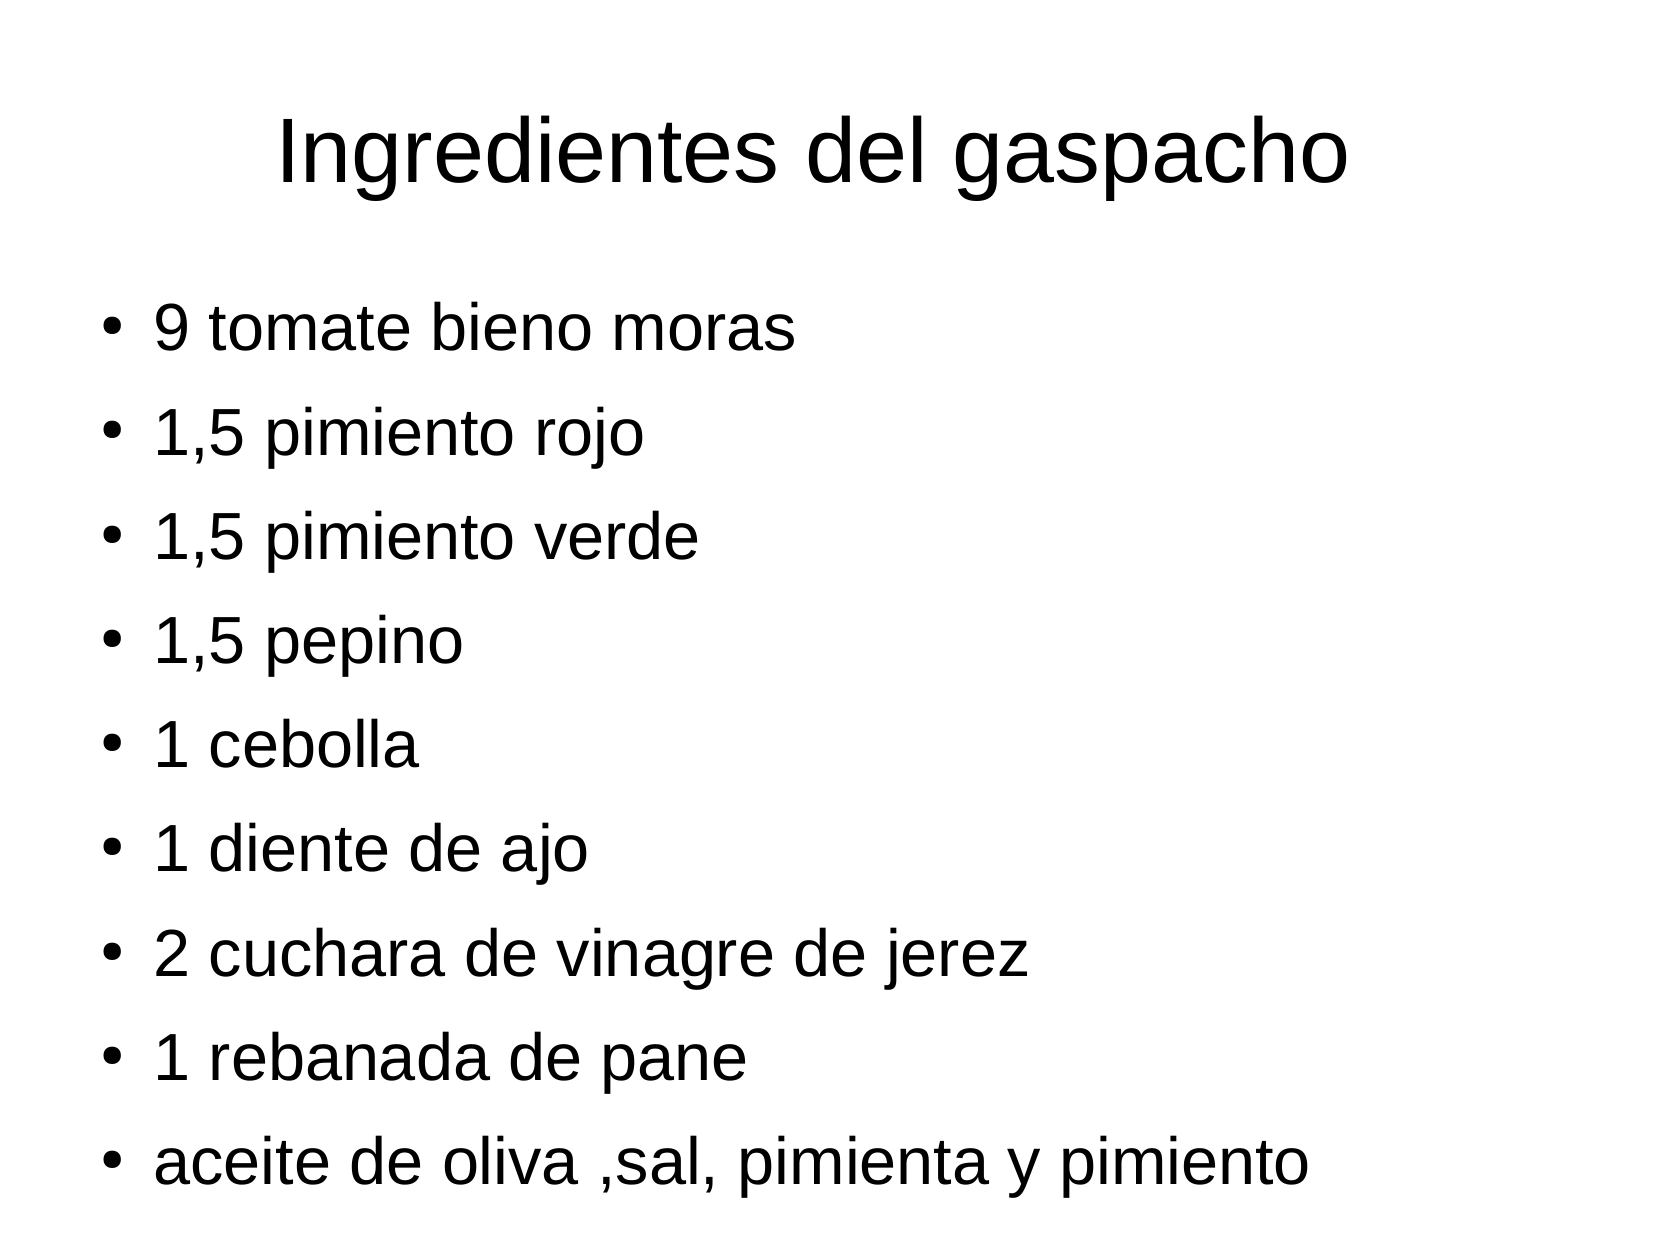

# Ingredientes del gaspacho
9 tomate bieno moras
1,5 pimiento rojo
1,5 pimiento verde
1,5 pepino
1 cebolla
1 diente de ajo
2 cuchara de vinagre de jerez
1 rebanada de pane
aceite de oliva ,sal, pimienta y pimiento